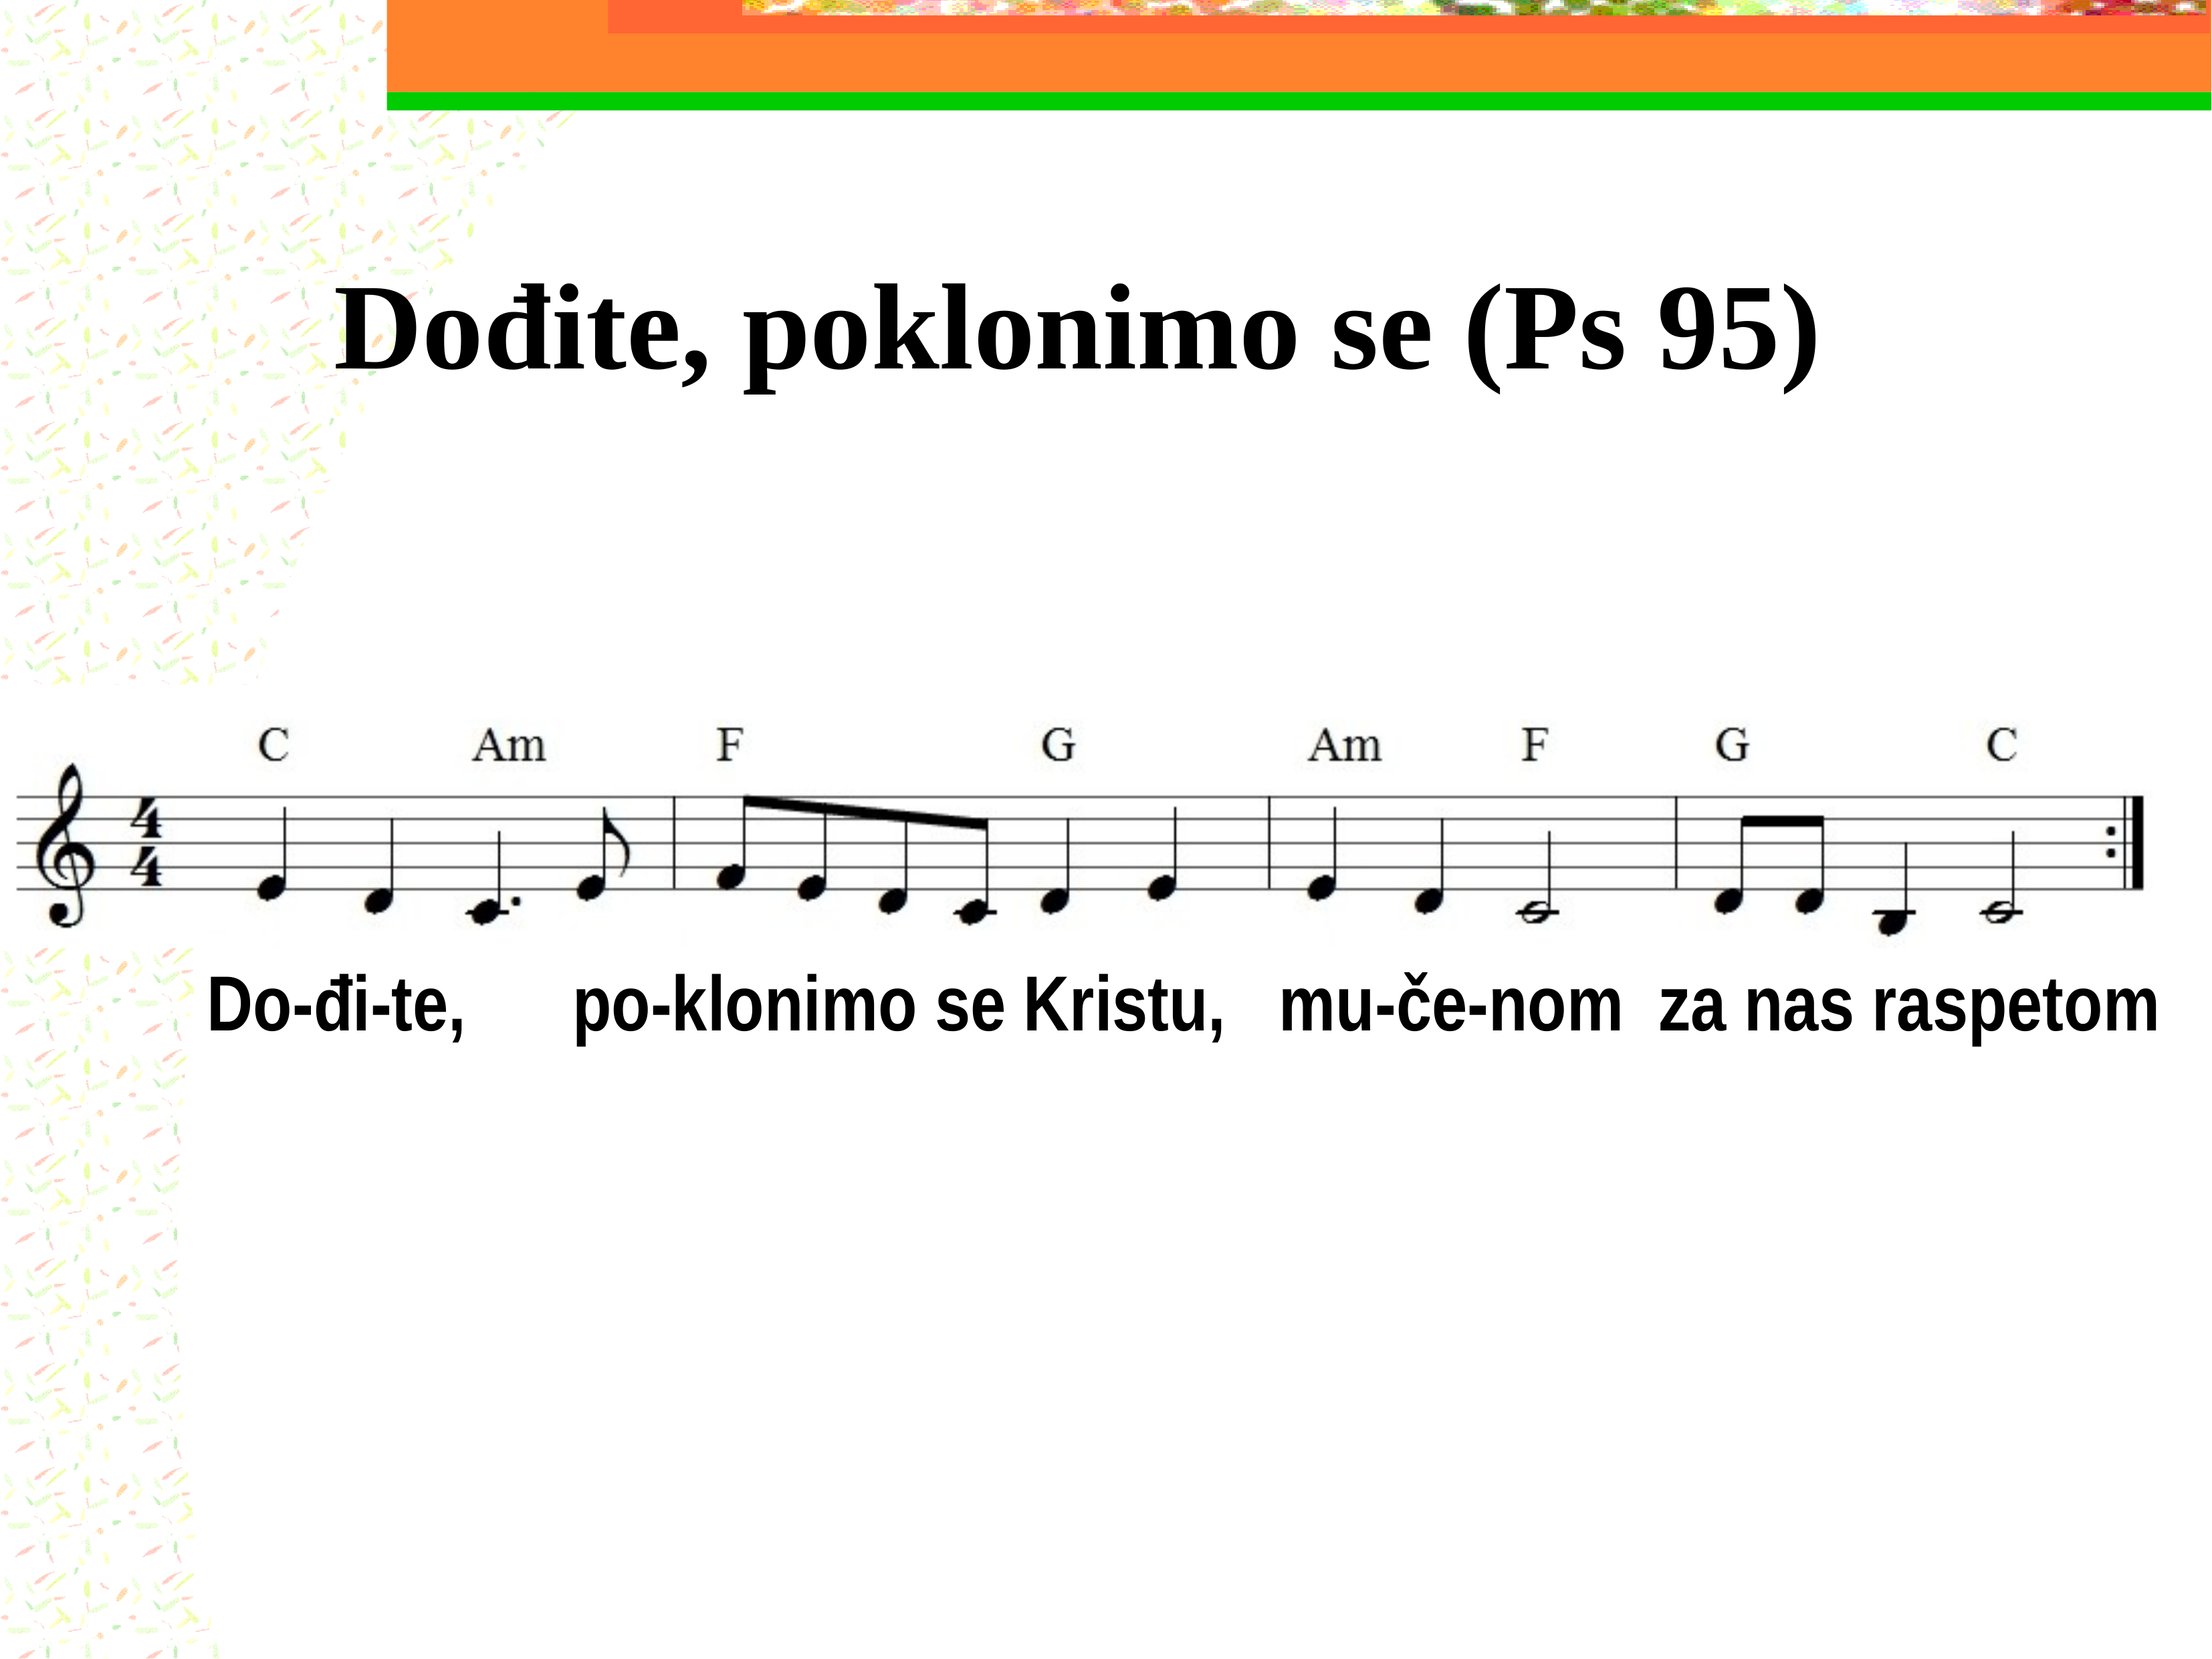

Dođite, poklonimo se (Ps 95)
Do-đi-te, po-klonimo se Kristu, mu-če-nom za nas raspetom